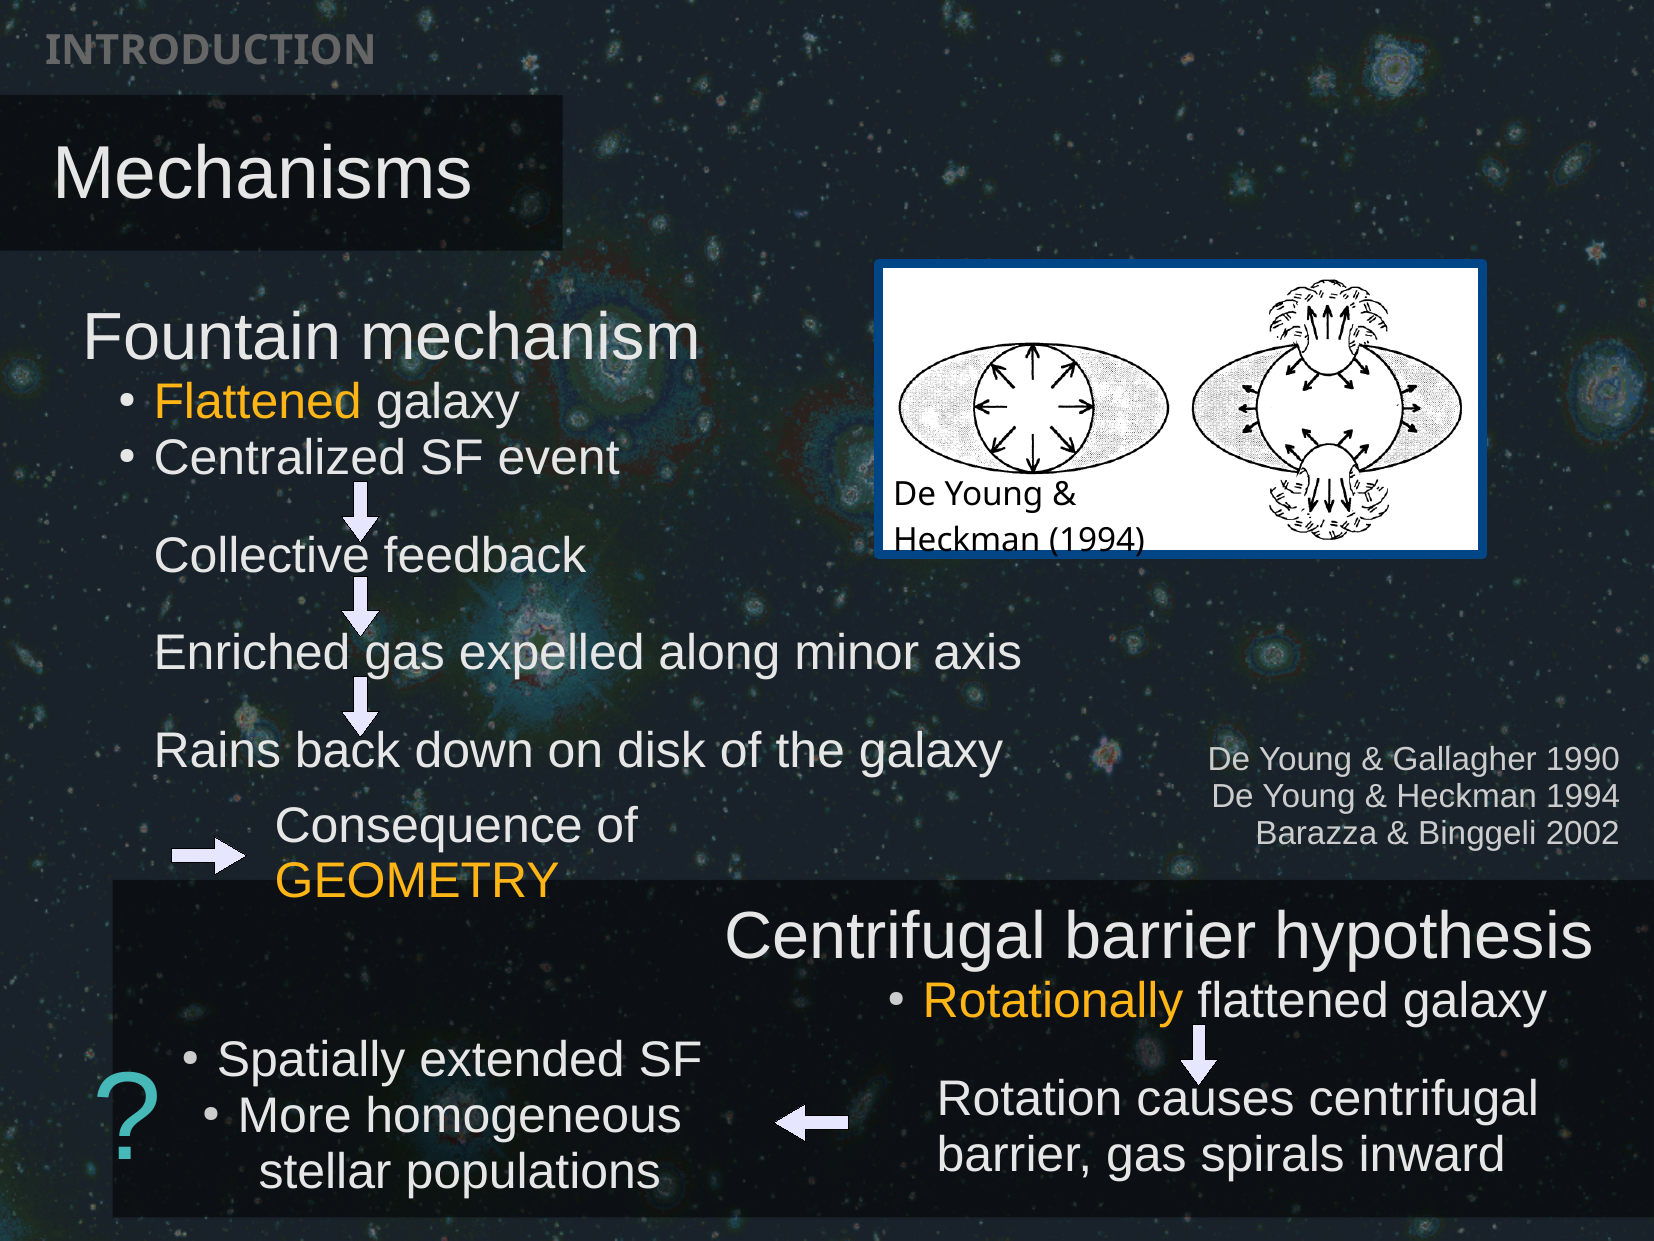

INTRODUCTION
# Mechanisms
De Young & Heckman (1994)
Fountain mechanism
Flattened galaxy
Centralized SF event
Collective feedback
Enriched gas expelled along minor axis
Rains back down on disk of the galaxy
		 Consequence of
		 GEOMETRY
De Young & Gallagher 1990
De Young & Heckman 1994
Barazza & Binggeli 2002
Centrifugal barrier hypothesis
Rotationally flattened galaxy
Rotation causes centrifugal
barrier, gas spirals inward
?
Spatially extended SF
More homogeneous
stellar populations